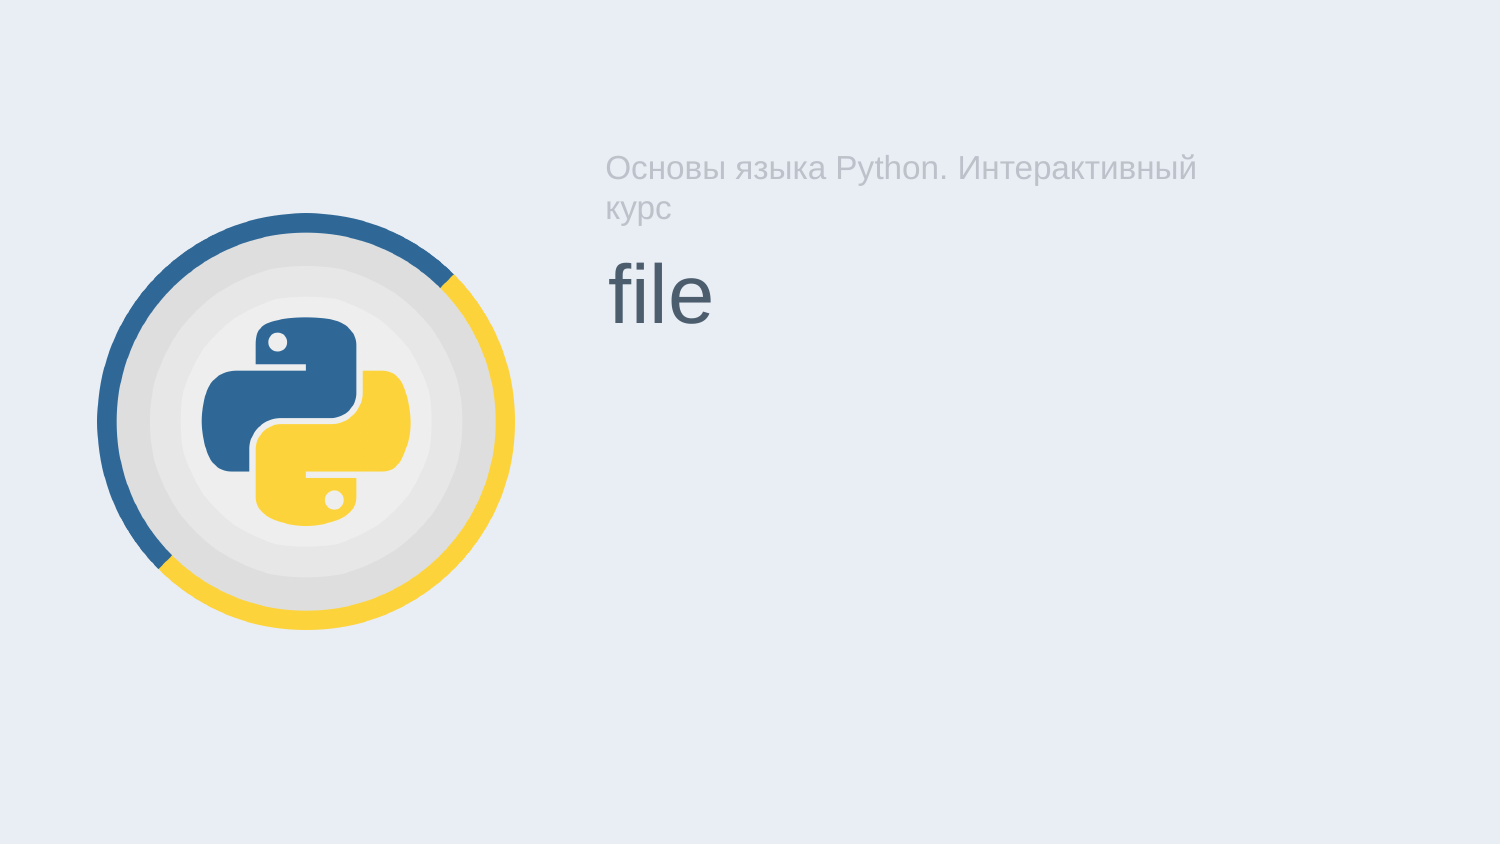

# Основы языка Python. Интерактивный курс
file